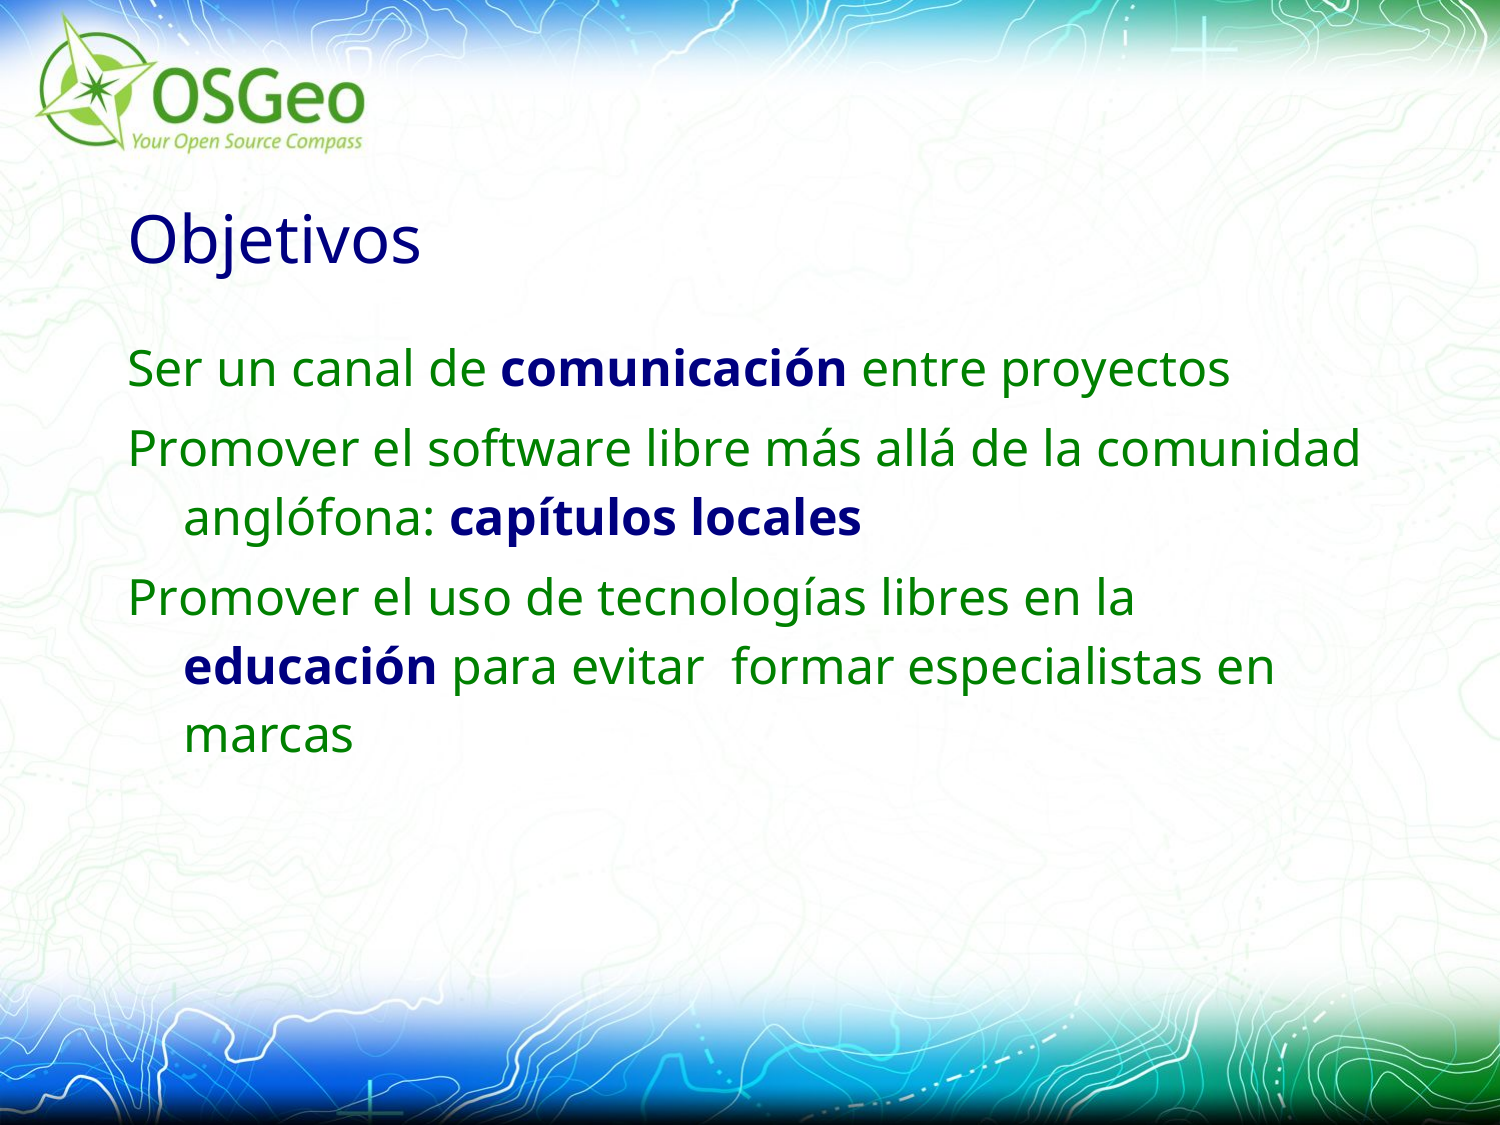

# Objetivos
Ser un canal de comunicación entre proyectos
Promover el software libre más allá de la comunidad anglófona: capítulos locales
Promover el uso de tecnologías libres en la educación para evitar formar especialistas en marcas